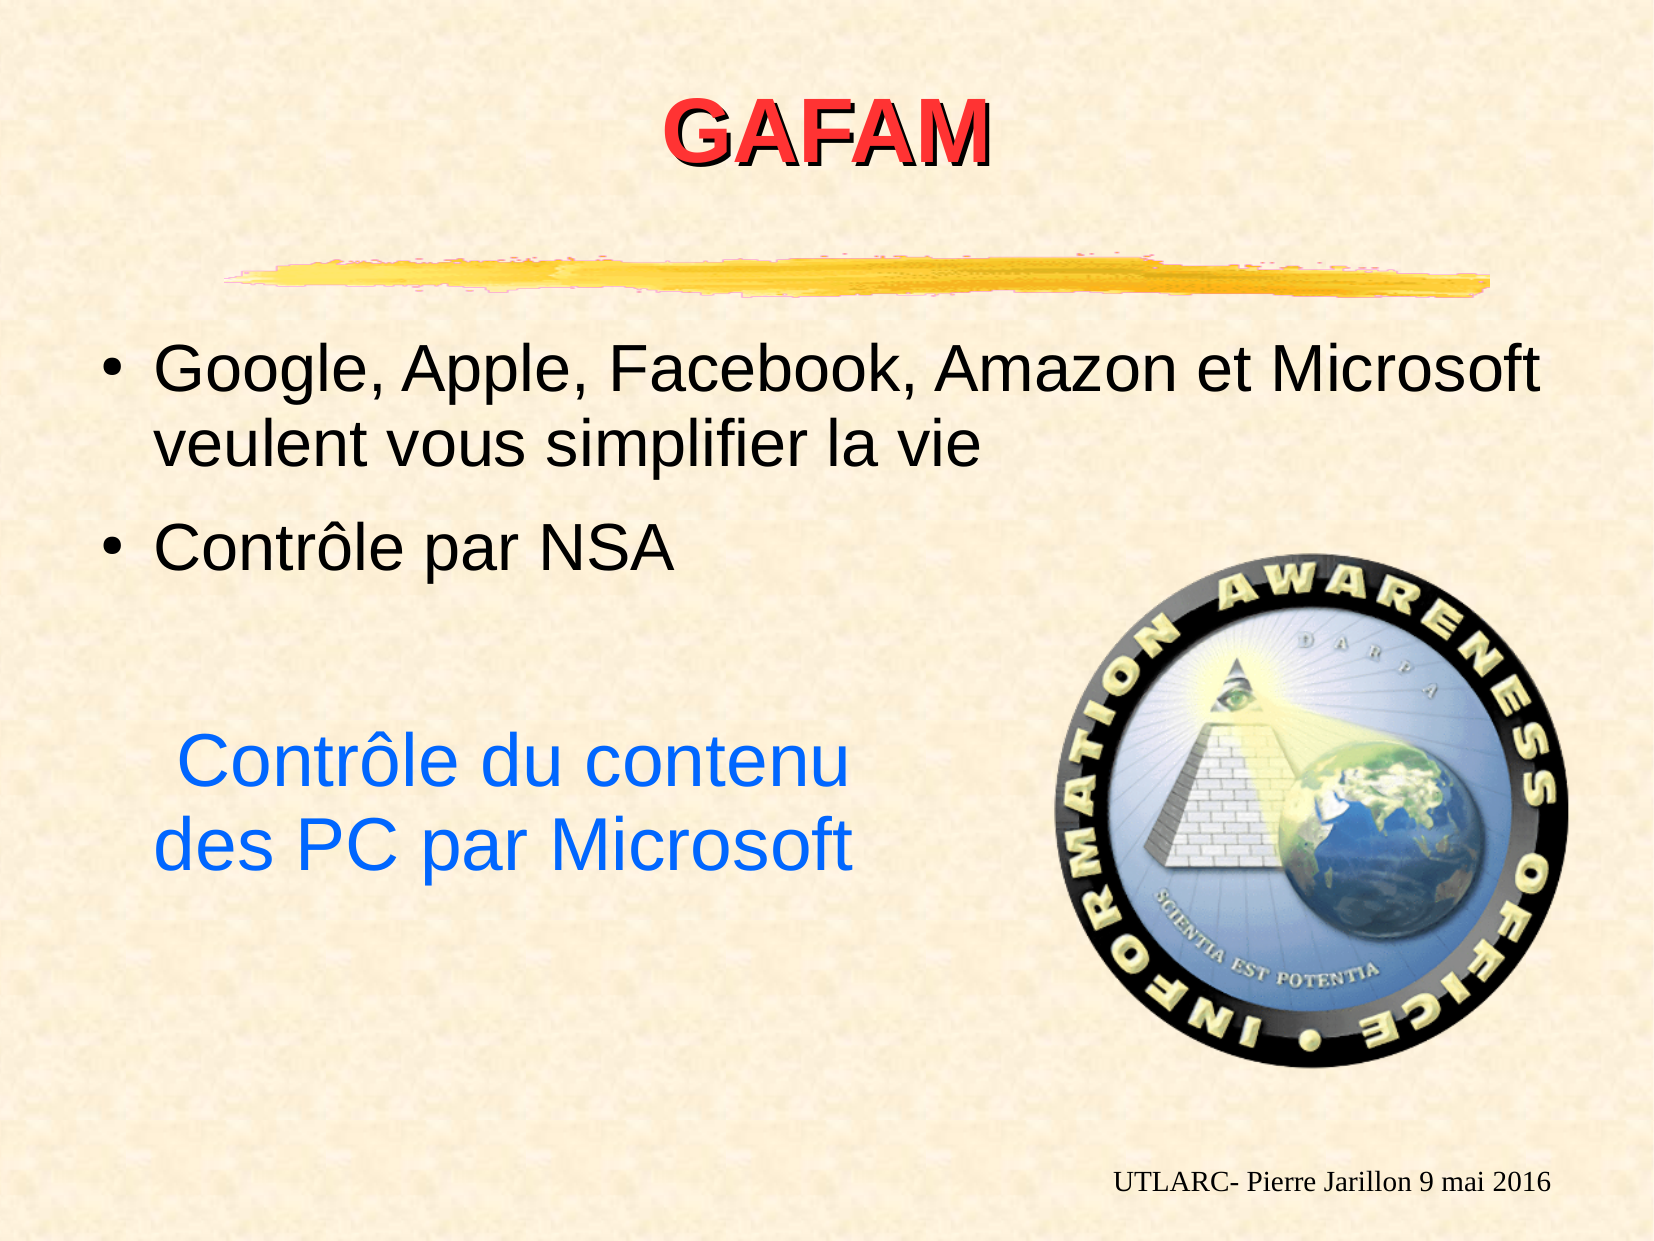

# GAFAM
Google, Apple, Facebook, Amazon et Microsoft
veulent vous simplifier la vie
Contrôle par NSA
Contrôle du contenu
 des PC par Microsoft
UTLARC- Pierre Jarillon 9 mai 2016